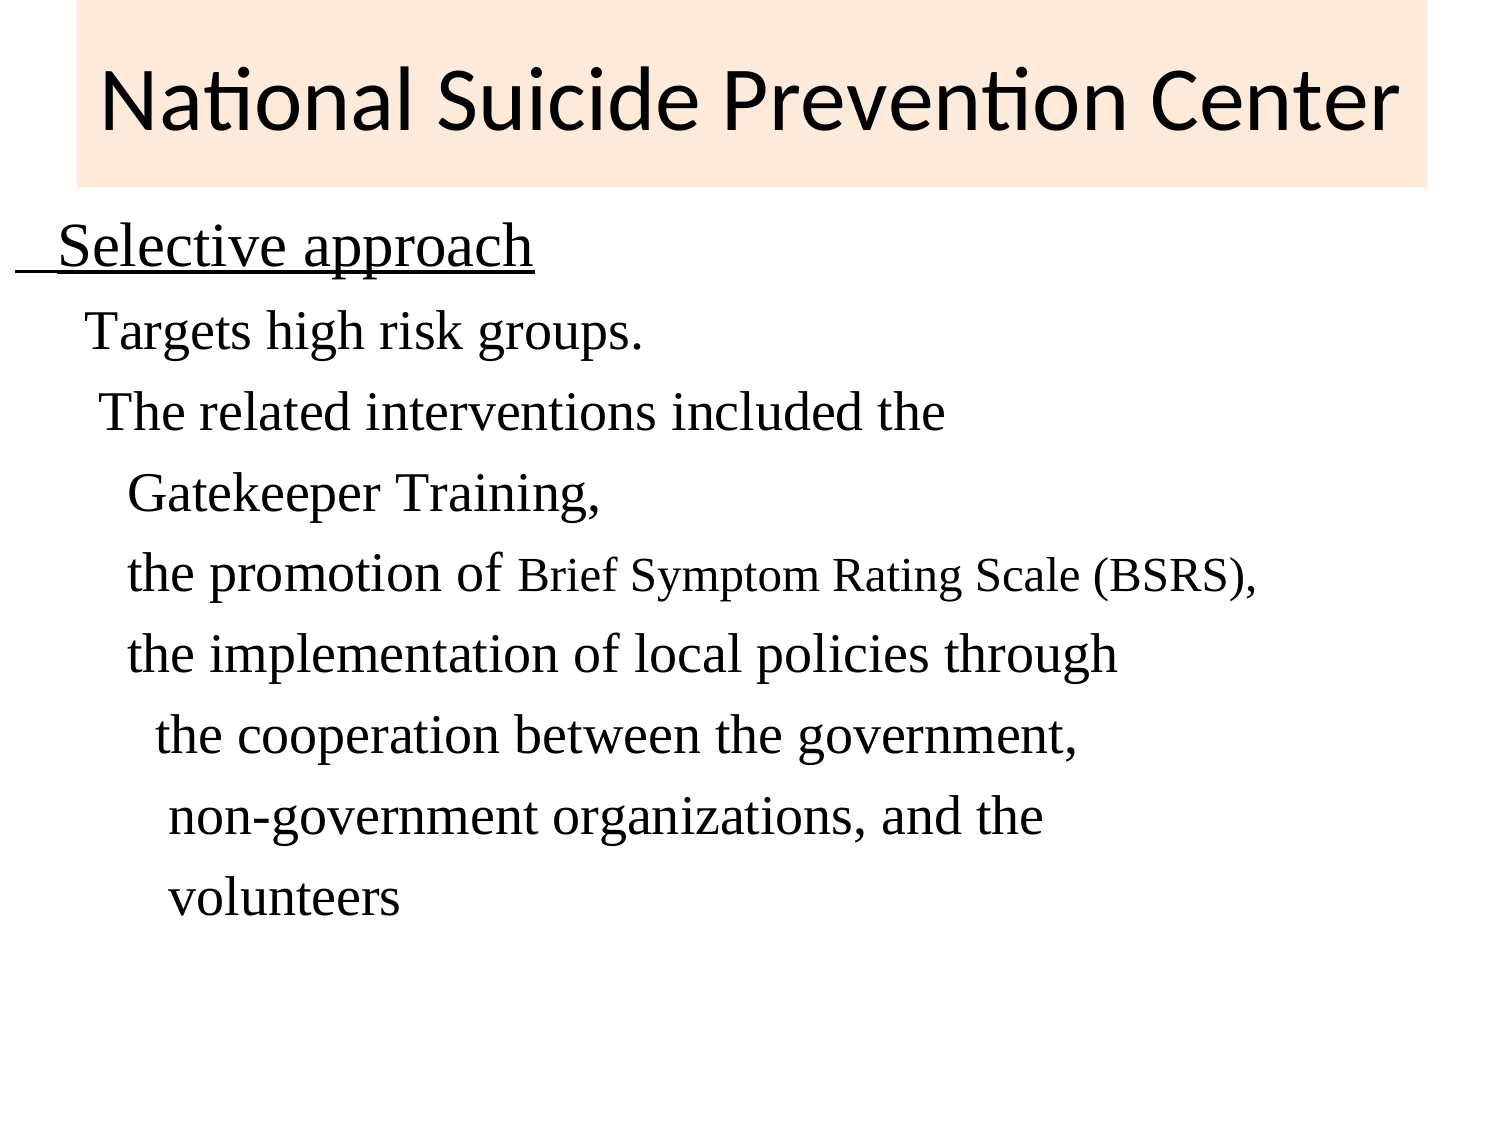

# National Suicide Prevention Center
 Selective approach
 Targets high risk groups.
 The related interventions included the
 Gatekeeper Training,
 the promotion of Brief Symptom Rating Scale (BSRS),
 the implementation of local policies through
 the cooperation between the government,
 non-government organizations, and the
 volunteers